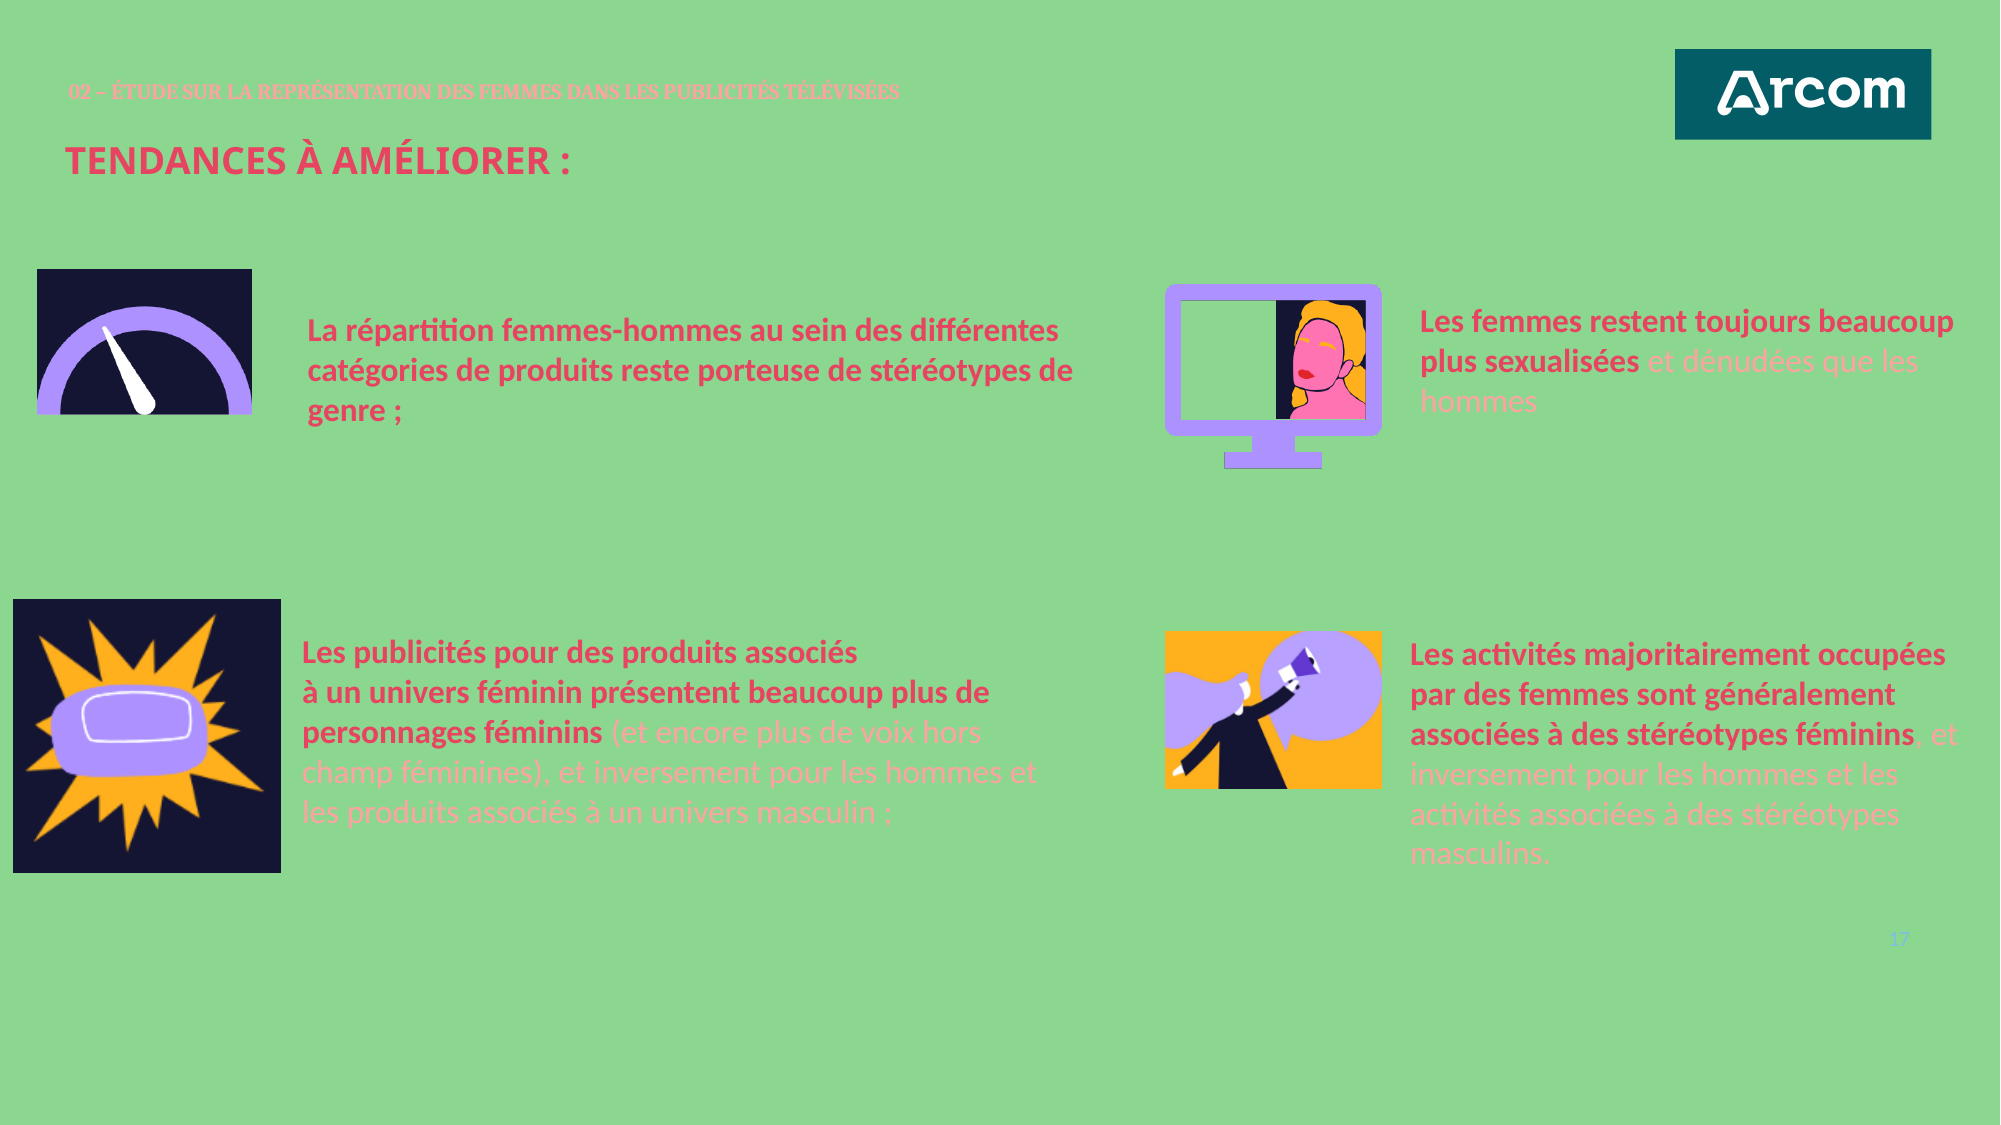

02 – étude sur la représentation des femmes dans les publicités télévisées
# Tendances à améliorer :
Les femmes restent toujours beaucoup plus sexualisées et dénudées que les hommes
La répartition femmes-hommes au sein des différentes catégories de produits reste porteuse de stéréotypes de genre ;
Les publicités pour des produits associés
à un univers féminin présentent beaucoup plus de personnages féminins (et encore plus de voix hors champ féminines), et inversement pour les hommes et les produits associés à un univers masculin ;
Les activités majoritairement occupées par des femmes sont généralement associées à des stéréotypes féminins, et inversement pour les hommes et les activités associées à des stéréotypes masculins.